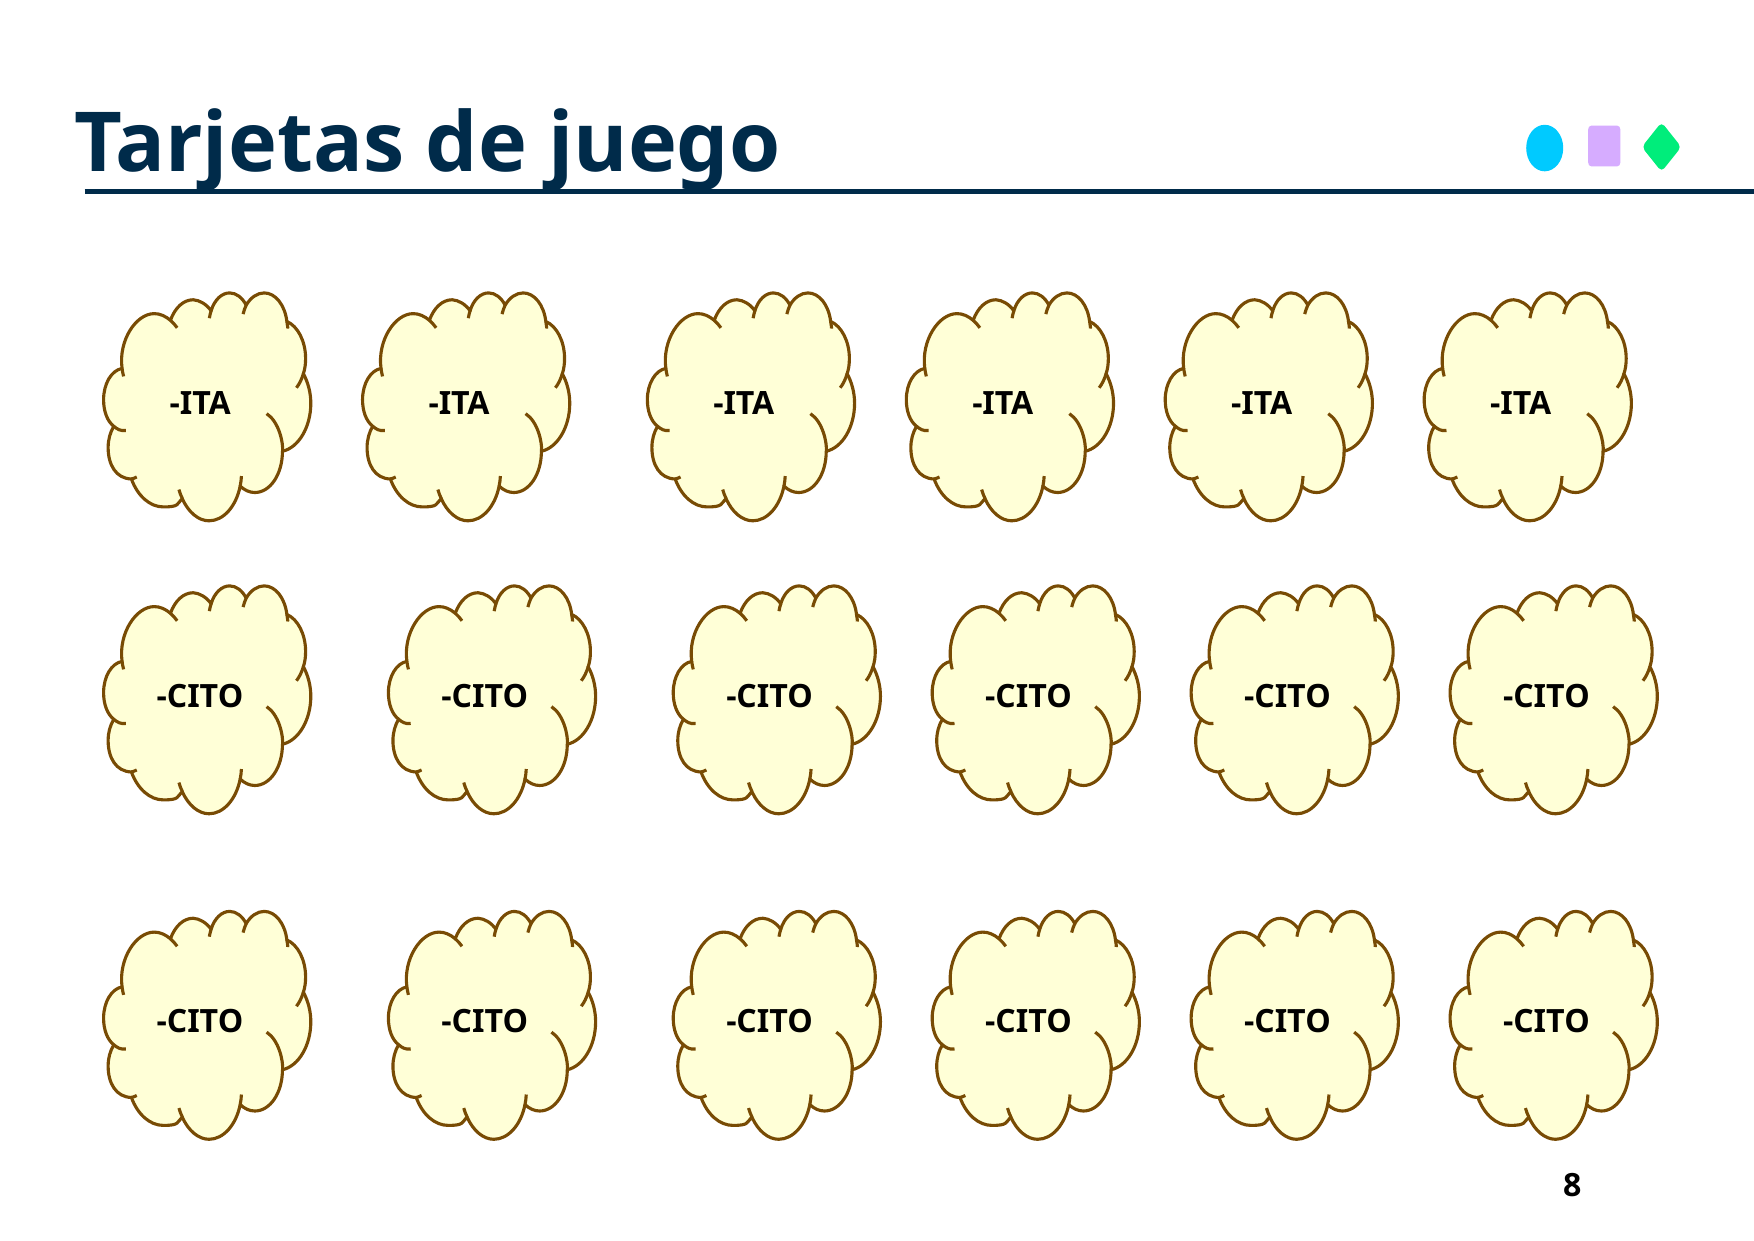

# Tarjetas de juego
-ITA
-ITA
-ITA
-ITA
-ITA
-ITA
-CITO
-CITO
-CITO
-CITO
-CITO
-CITO
-CITO
-CITO
-CITO
-CITO
-CITO
-CITO